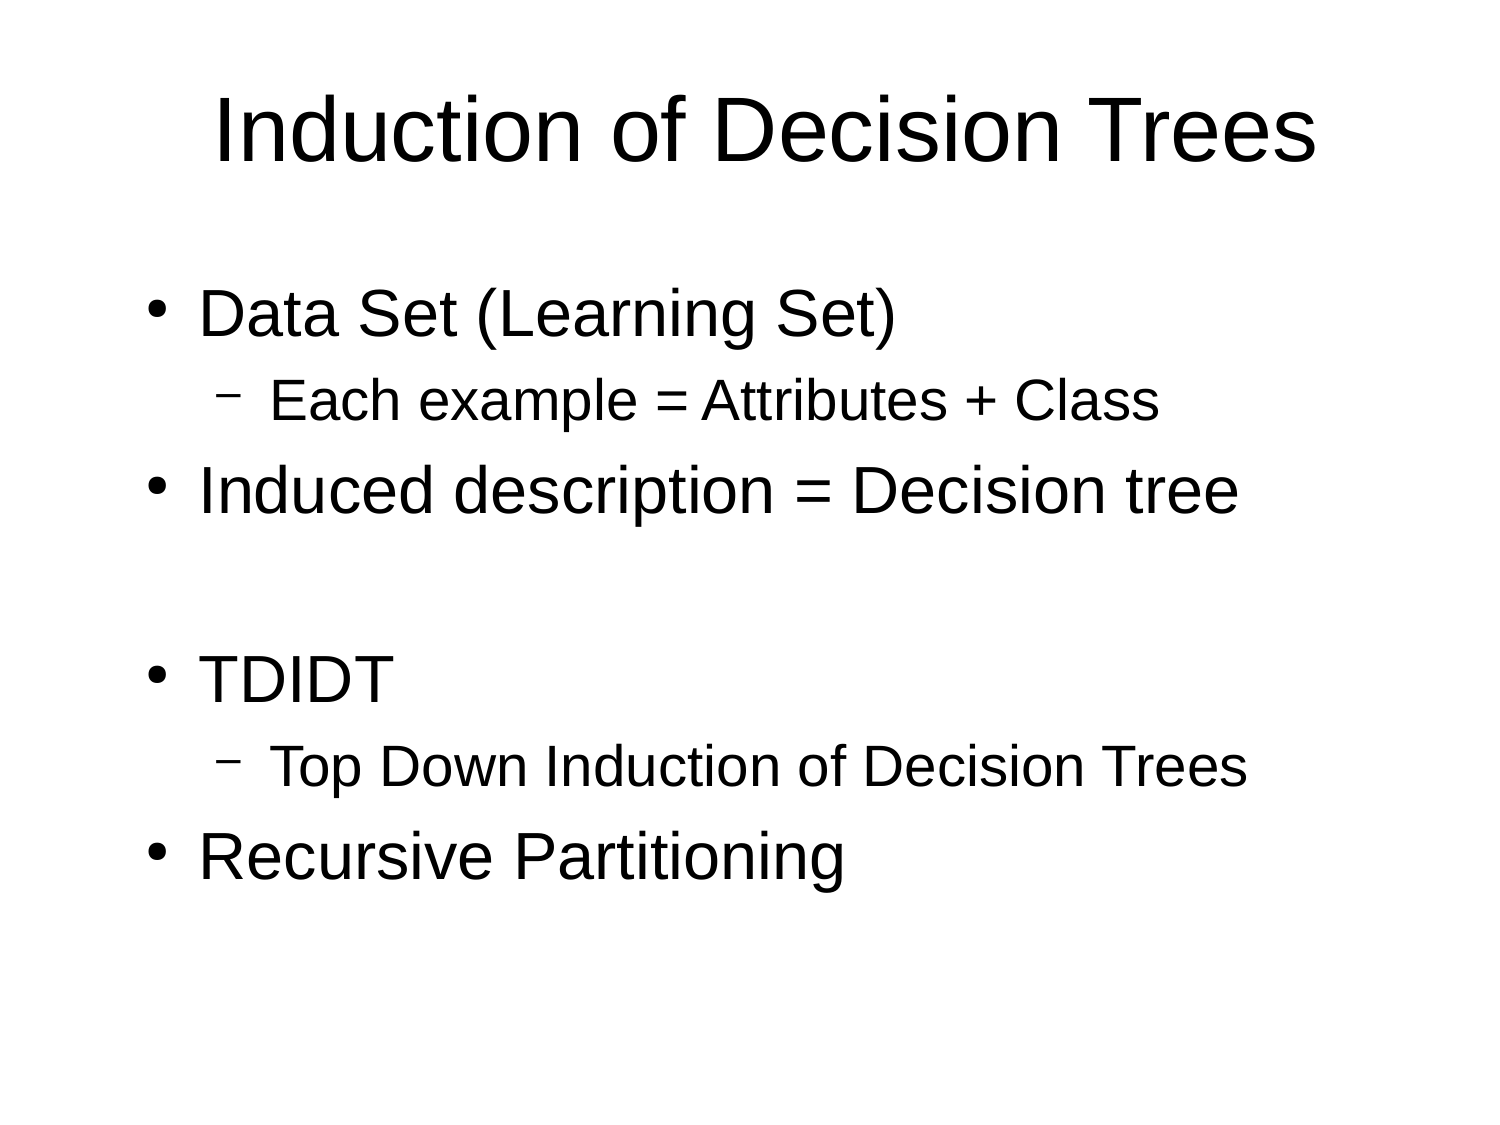

# Induction of Decision Trees
Data Set (Learning Set)
Each example = Attributes + Class
Induced description = Decision tree
TDIDT
Top Down Induction of Decision Trees
Recursive Partitioning